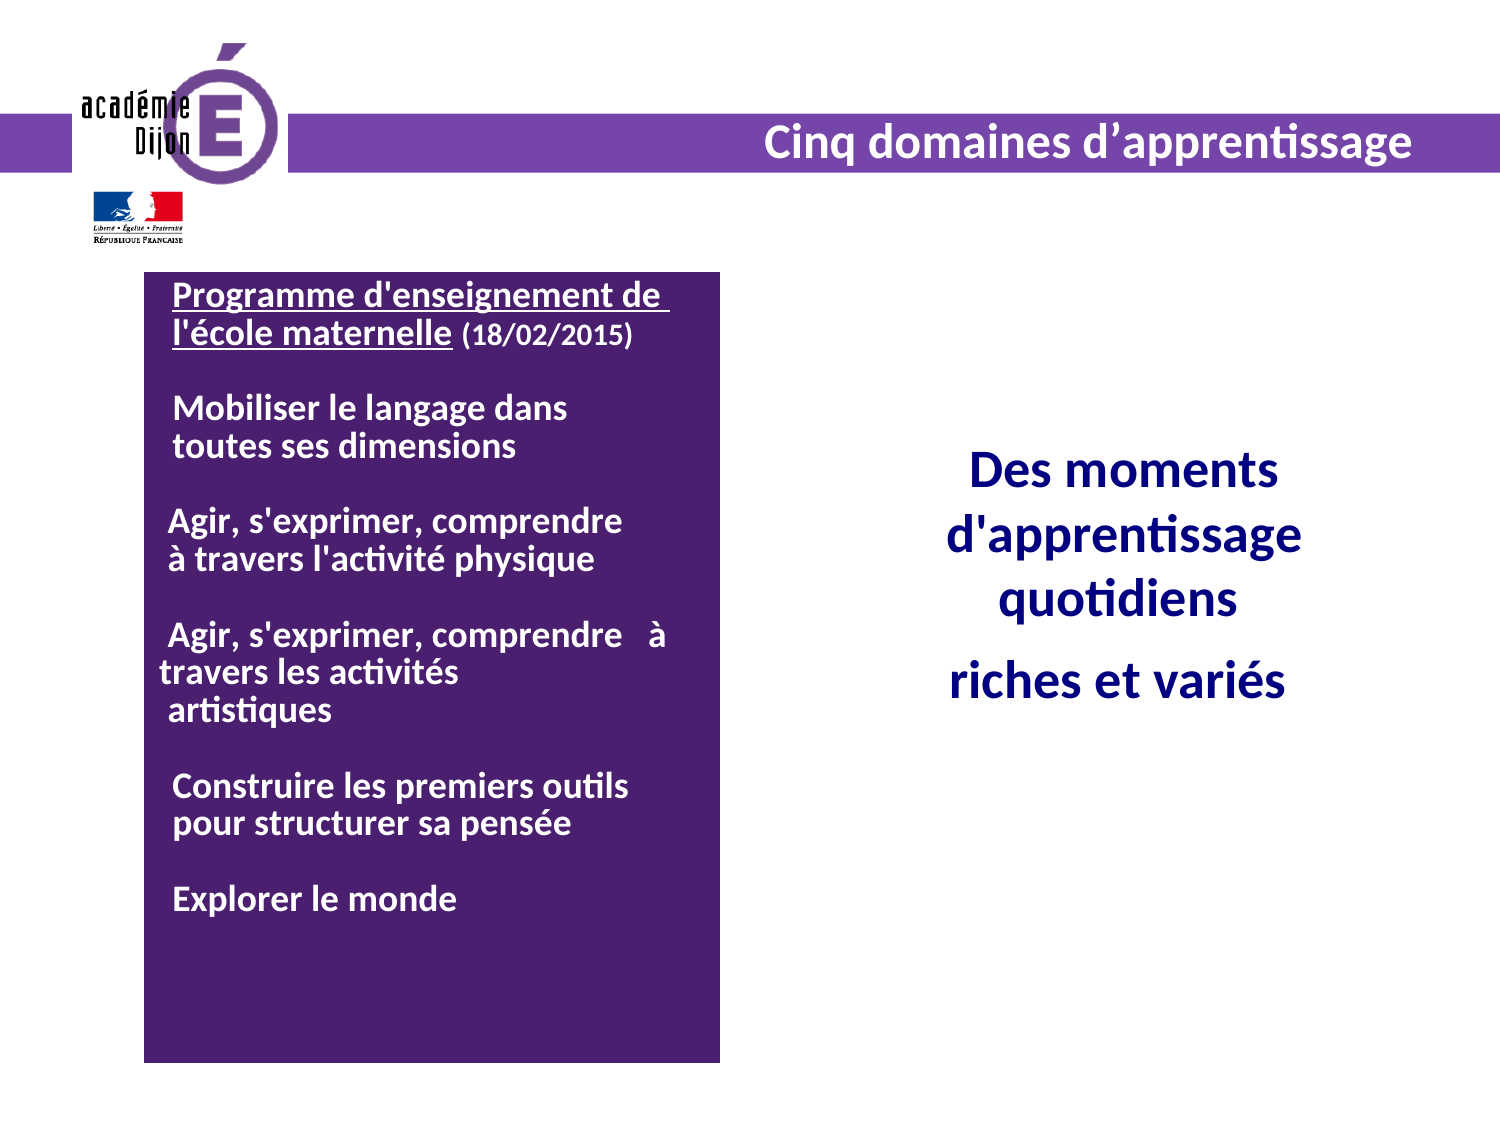

# Cinq domaines d’apprentissage
| Programme d'enseignement de l'école maternelle (18/02/2015) Mobiliser le langage dans toutes ses dimensions Agir, s'exprimer, comprendre à travers l'activité physique Agir, s'exprimer, comprendre à travers les activités artistiques Construire les premiers outils pour structurer sa pensée Explorer le monde |
| --- |
Des moments d'apprentissage quotidiens
riches et variés